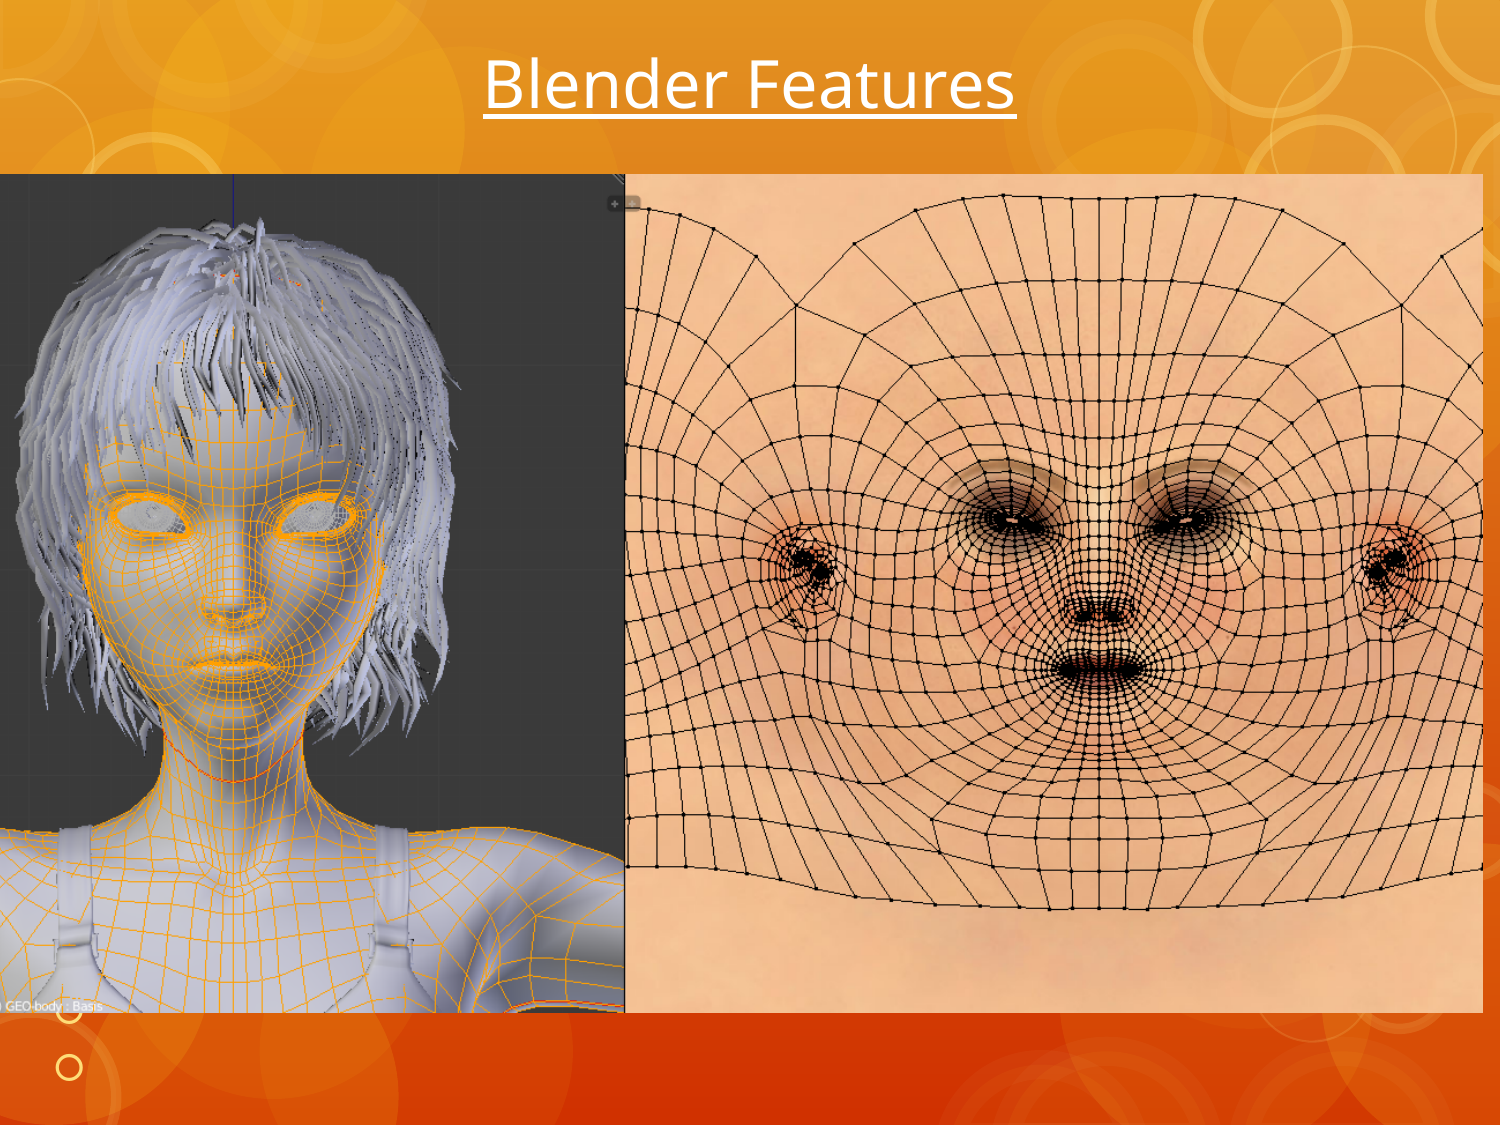

# Blender Features
Fast UV Unwrapping
Easily unwrap your mesh right inside Blender, and use image textures or paint your own directly onto the model.
Blender allows for:
Fast Cube, Cylinder, Sphere and Camera projections
Conformal and Angle Based unwrapping (with edge seams and vertex pinning)
Painting directly onto the mesh
Multiple UV layers
UV layout image exporting